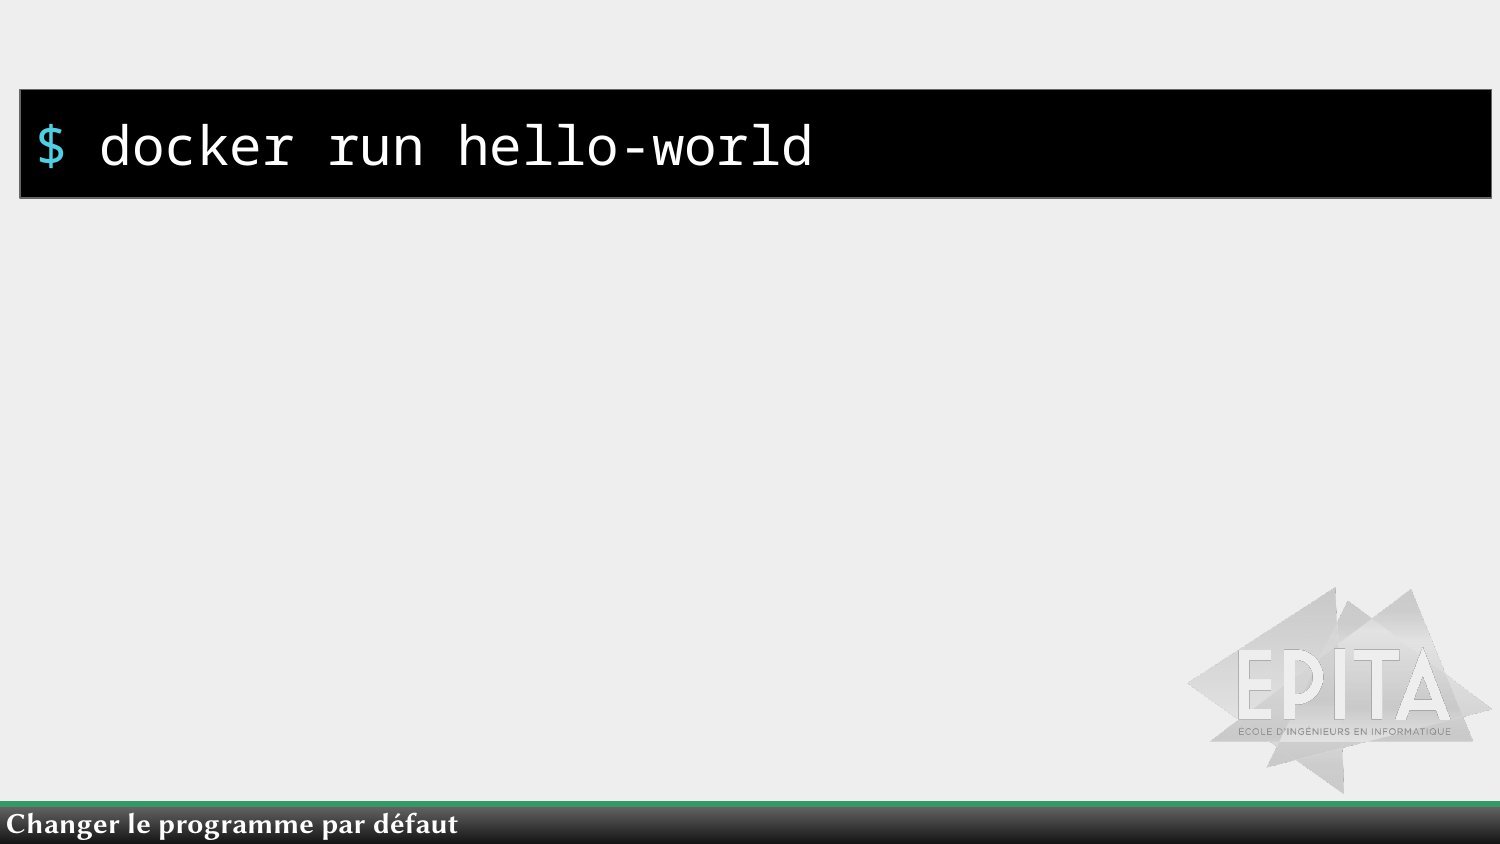

$ docker run hello-world
# Changer le programme par défaut